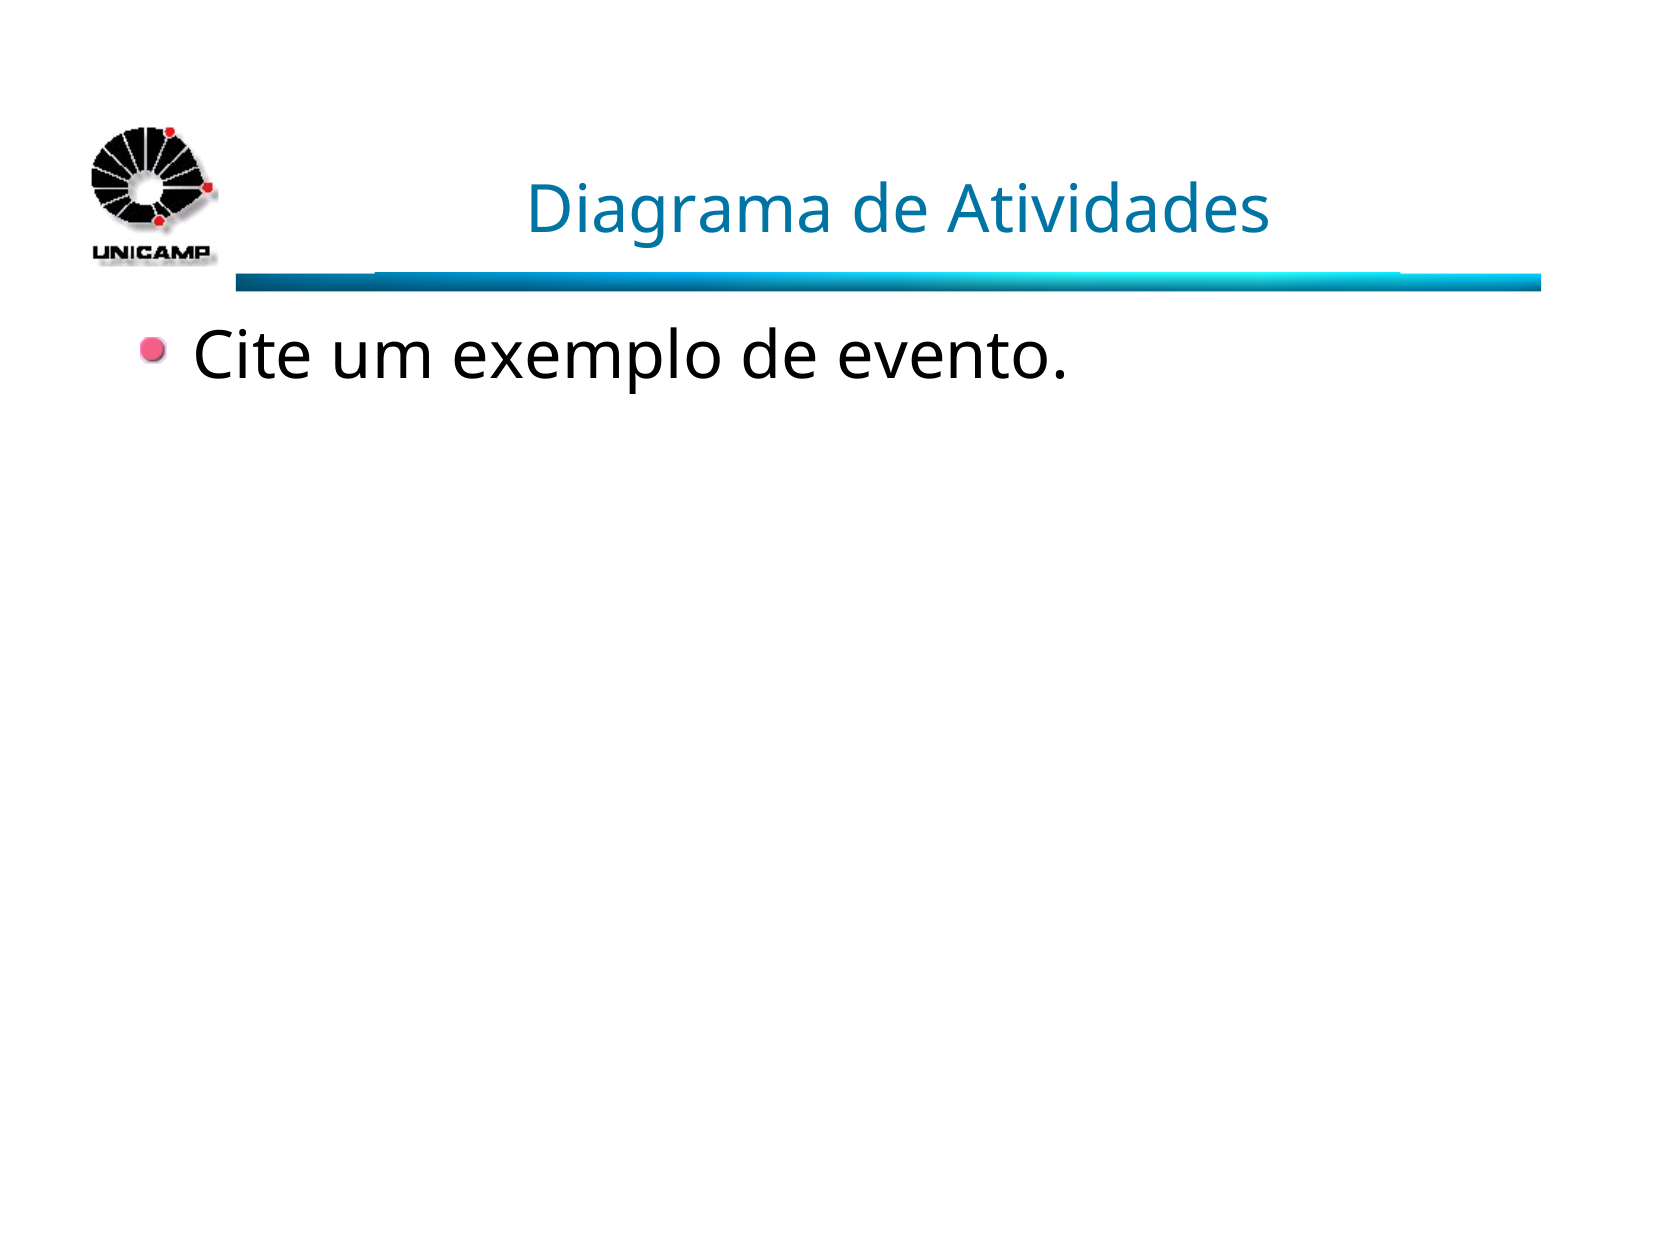

# Diagrama de Atividades
Cite um exemplo de evento.